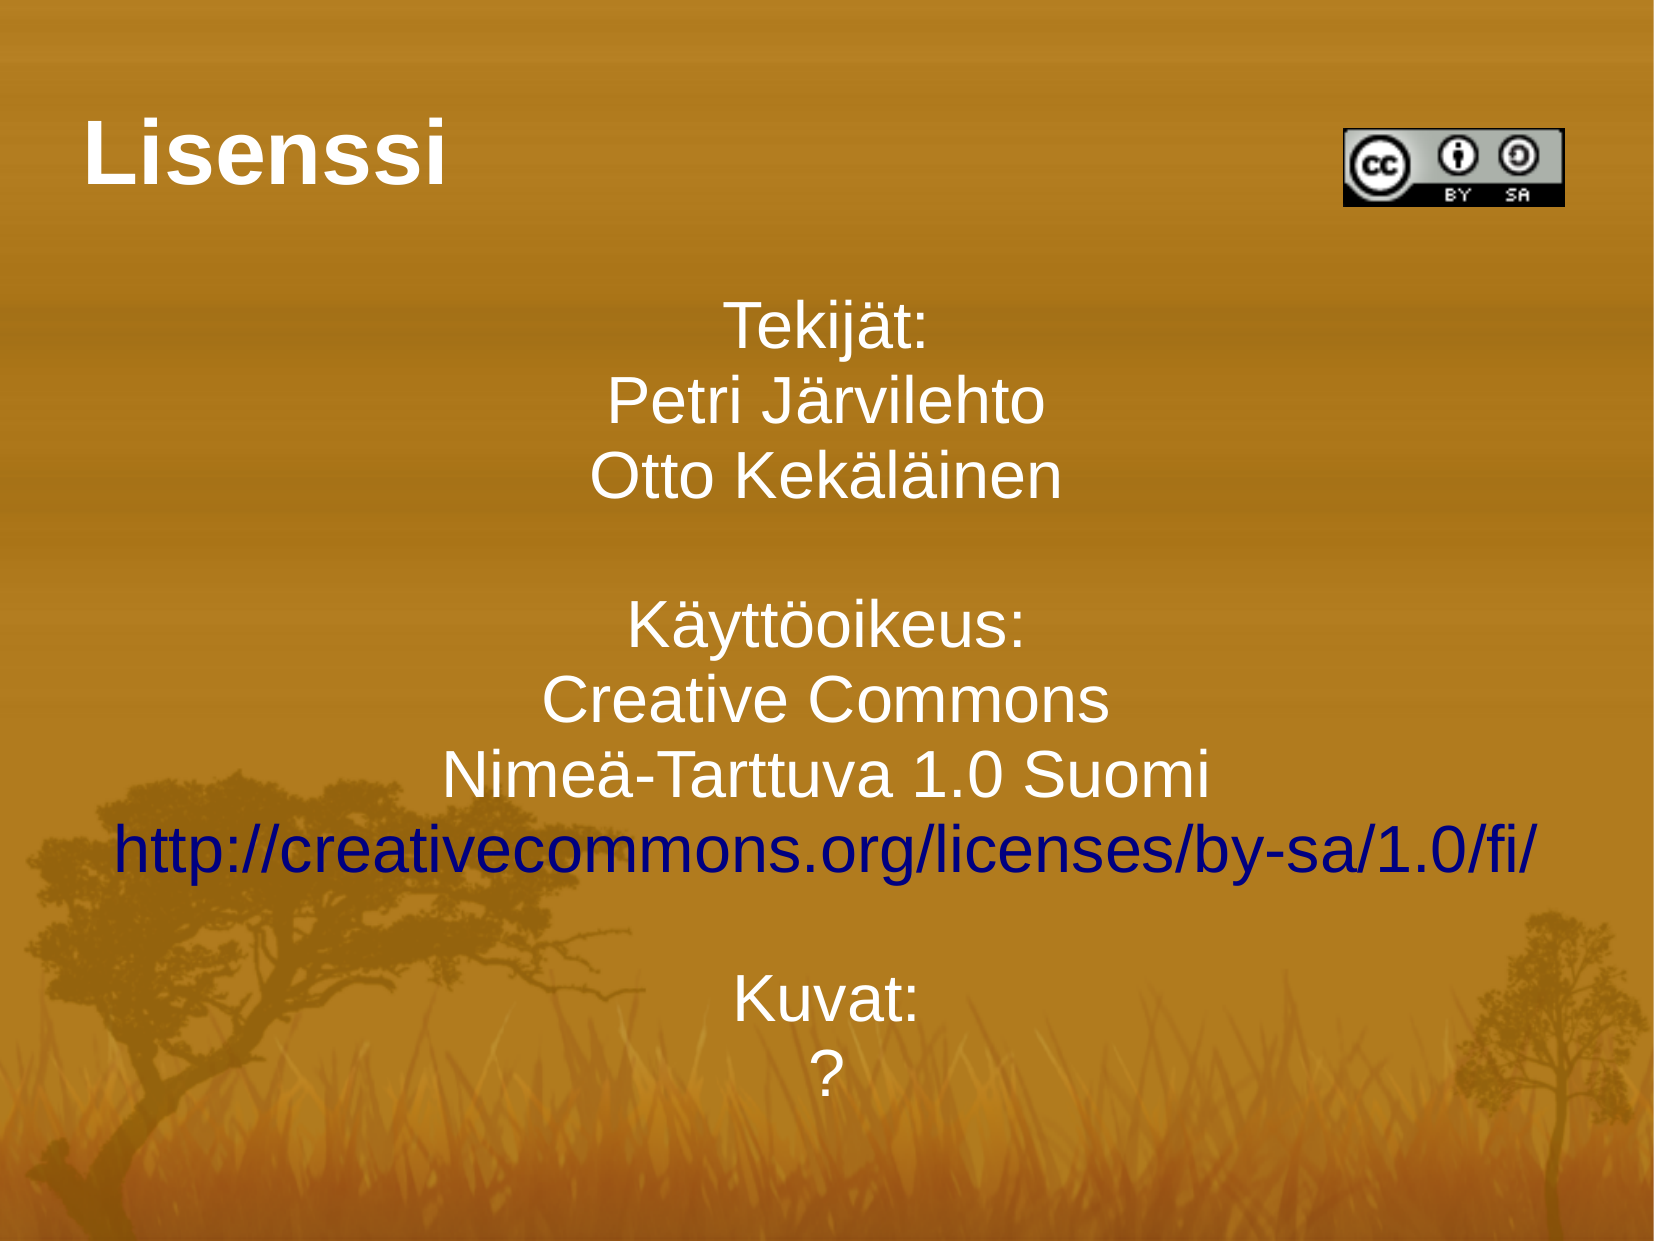

# Lisenssi
Tekijät:
Petri Järvilehto
Otto Kekäläinen
Käyttöoikeus:
Creative Commons
Nimeä-Tarttuva 1.0 Suomi
http://creativecommons.org/licenses/by-sa/1.0/fi/
Kuvat:
?